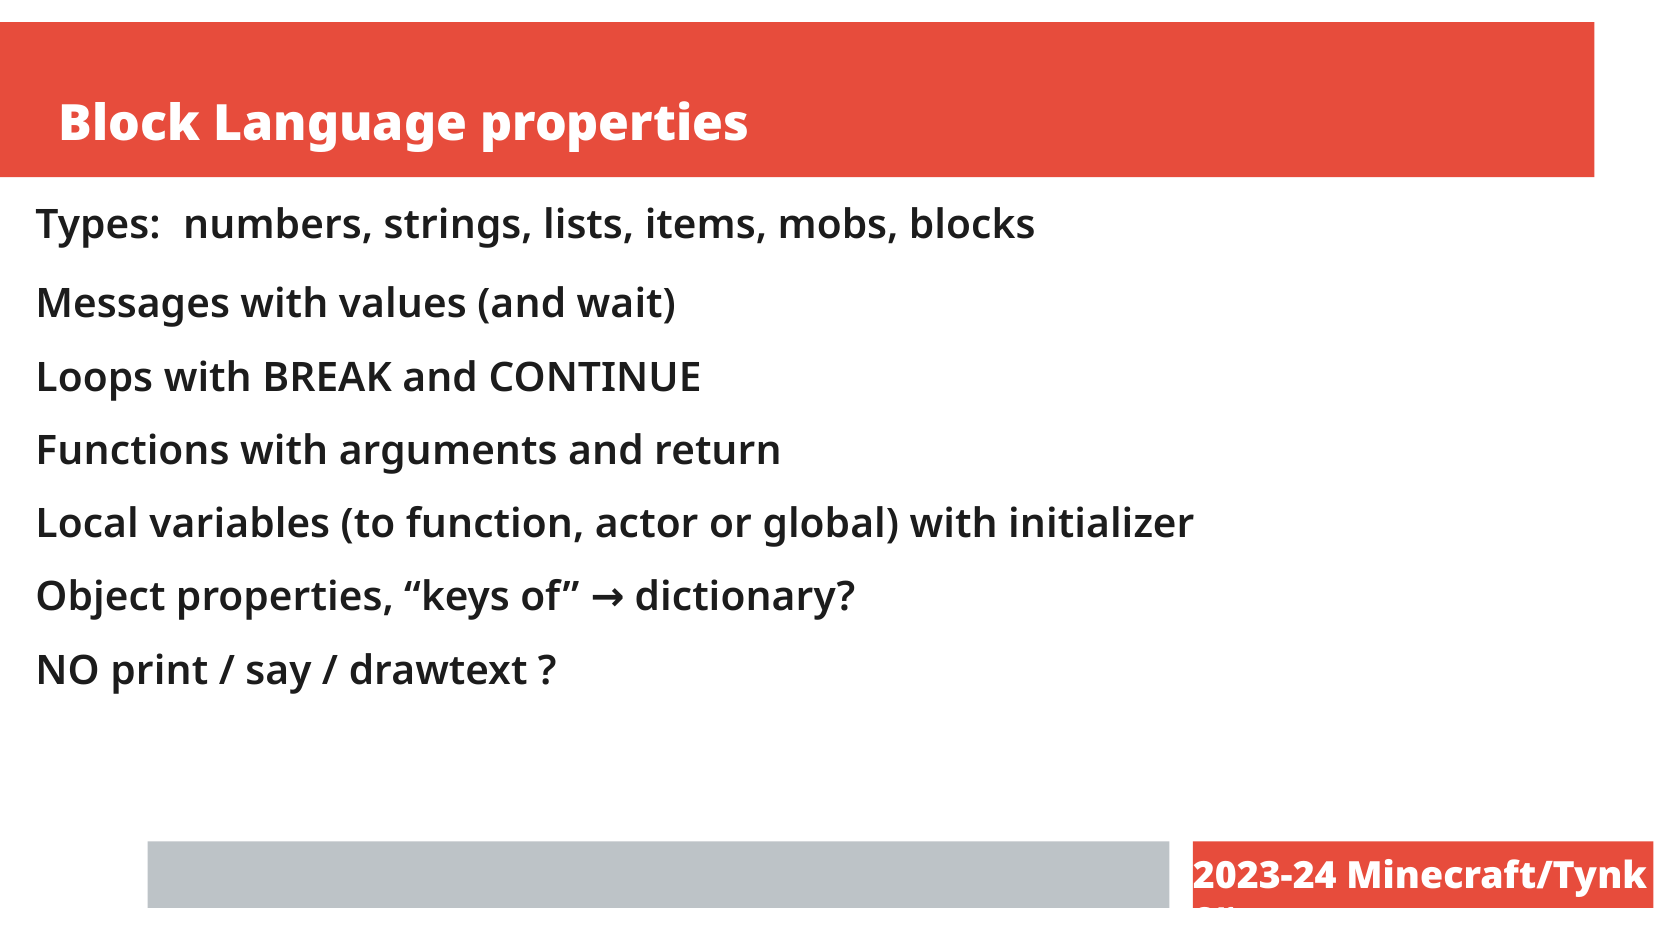

# Block Language properties
Types:	numbers, strings, lists, items, mobs, blocks
Messages with values (and wait)
Loops with BREAK and CONTINUE
Functions with arguments and return
Local variables (to function, actor or global) with initializer
Object properties, “keys of” → dictionary?
NO print / say / drawtext ?
2023-24 Minecraft/Tynker